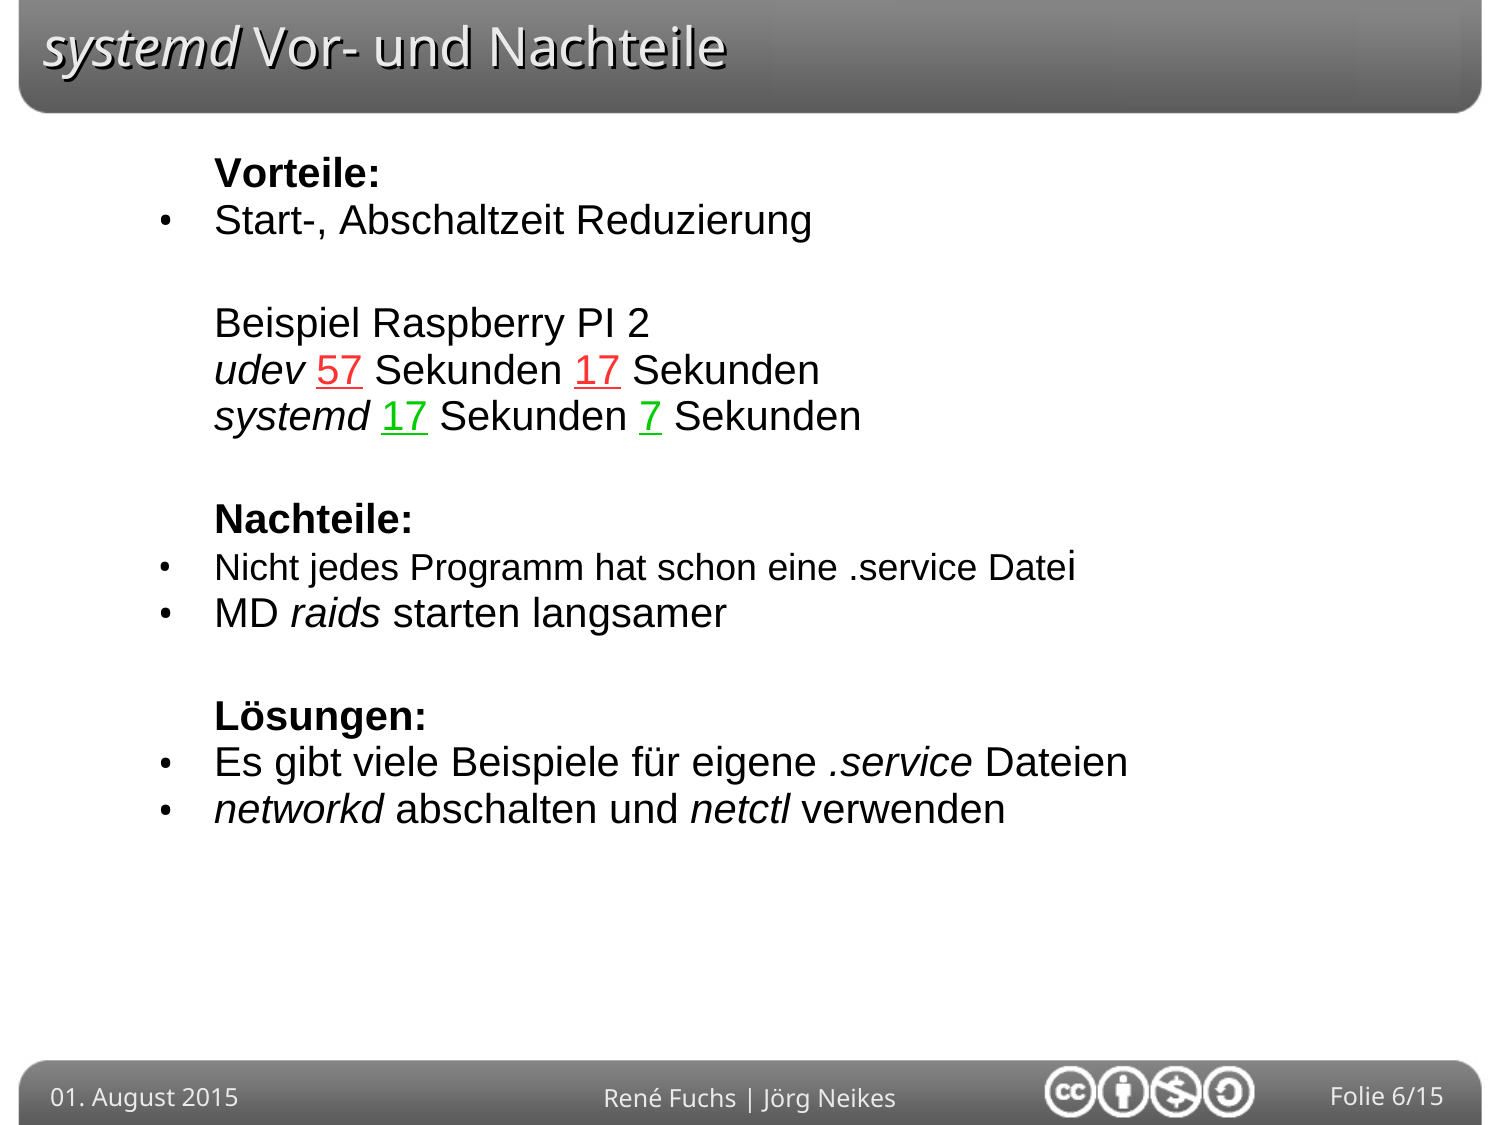

# systemd Vor- und Nachteile
Vorteile:
Start-, Abschaltzeit Reduzierung
Beispiel Raspberry PI 2
udev 57 Sekunden 17 Sekunden
systemd 17 Sekunden 7 Sekunden
Nachteile:
Nicht jedes Programm hat schon eine .service Datei
MD raids starten langsamer
Lösungen:
Es gibt viele Beispiele für eigene .service Dateien
networkd abschalten und netctl verwenden
6
01. August 2015
René Fuchs | Jörg Neikes